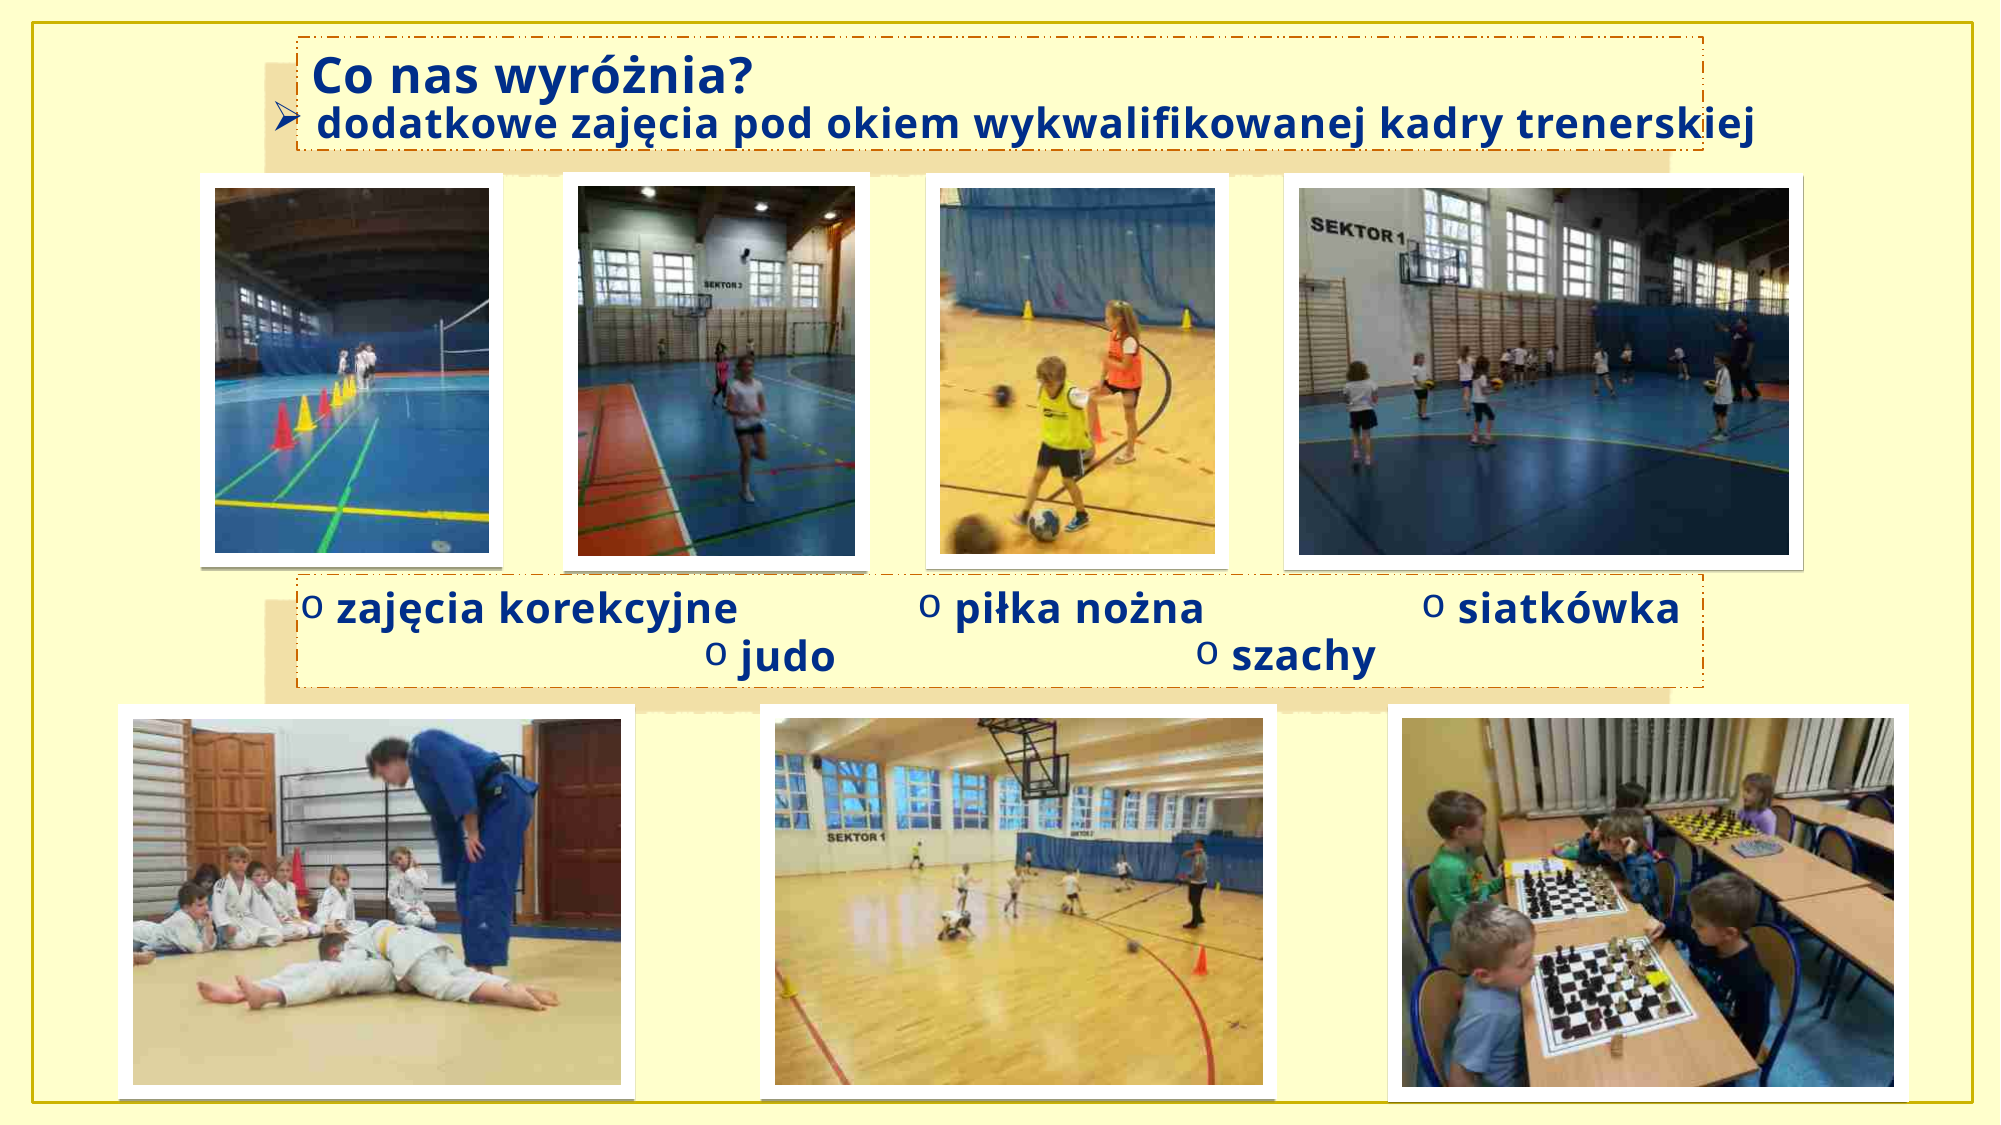

Co nas wyróżnia?
 dodatkowe zajęcia pod okiem wykwalifikowanej kadry trenerskiej
 piłka nożna
 siatkówka
 zajęcia korekcyjne
 szachy
 judo